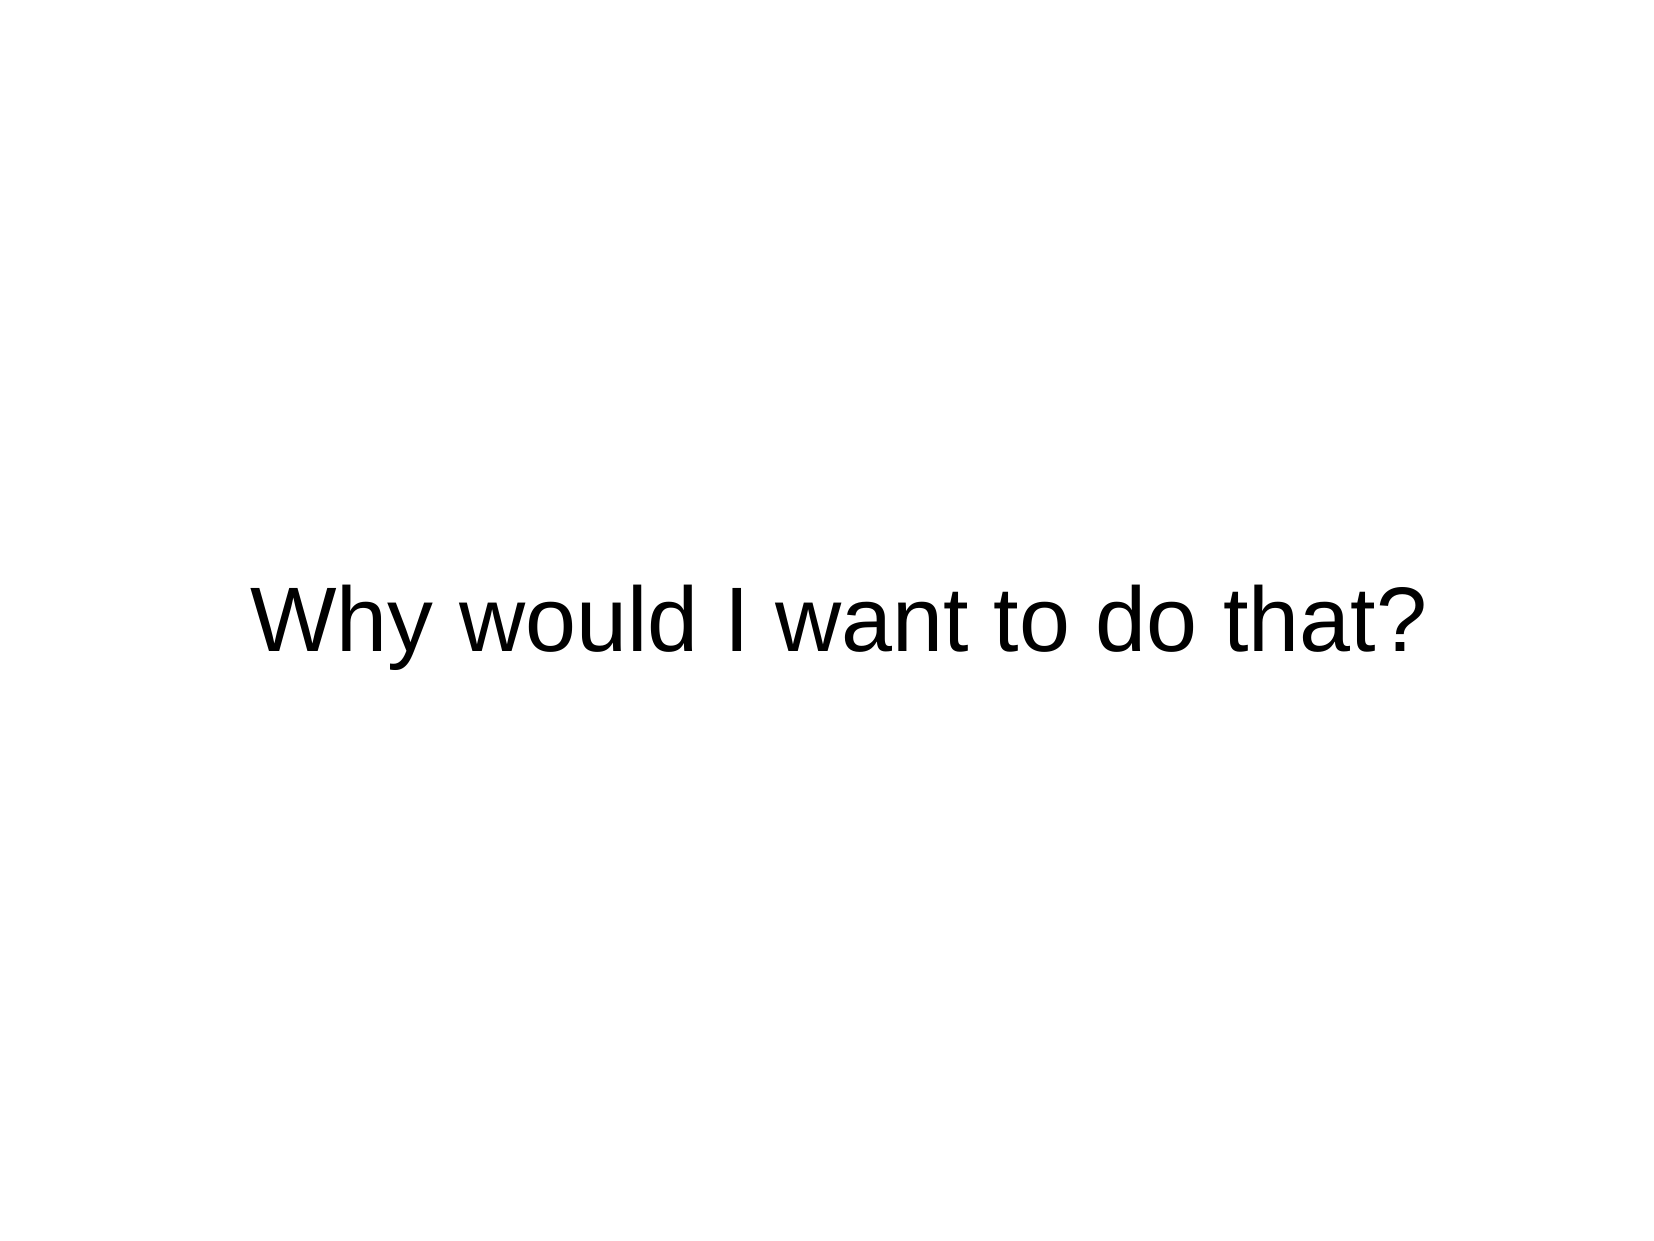

# Why would I want to do that?